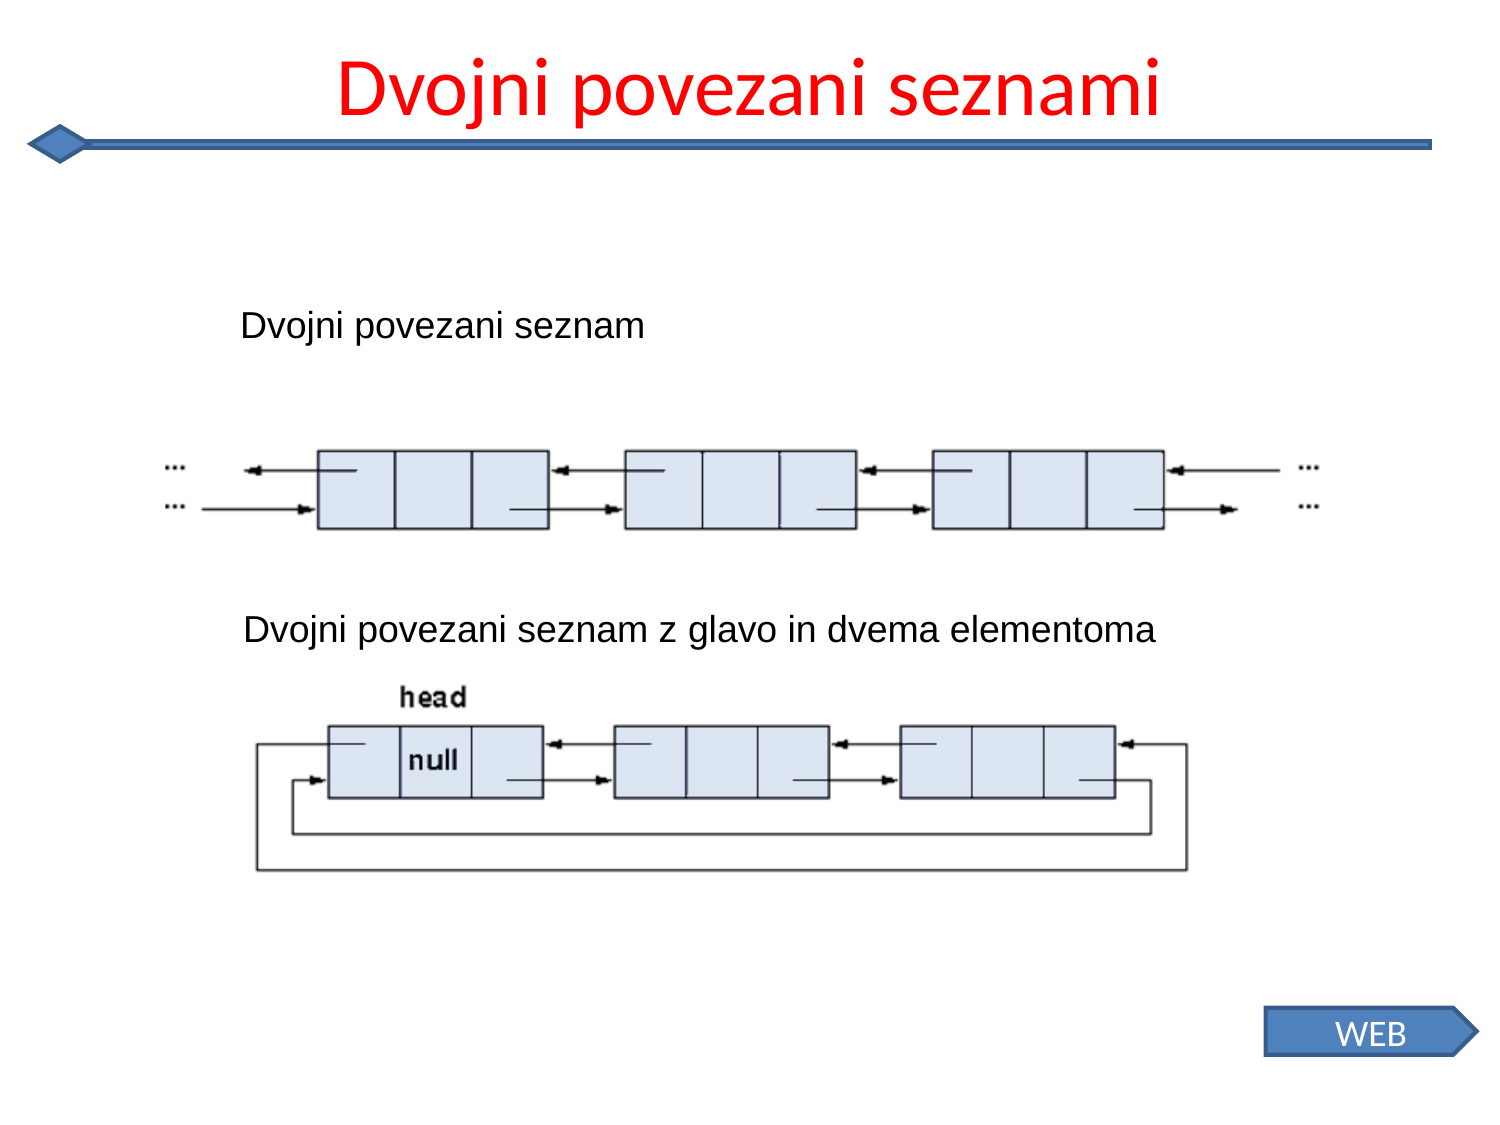

# Dvojni povezani seznami
Dvojni povezani seznam
Dvojni povezani seznam z glavo in dvema elementoma
WEB